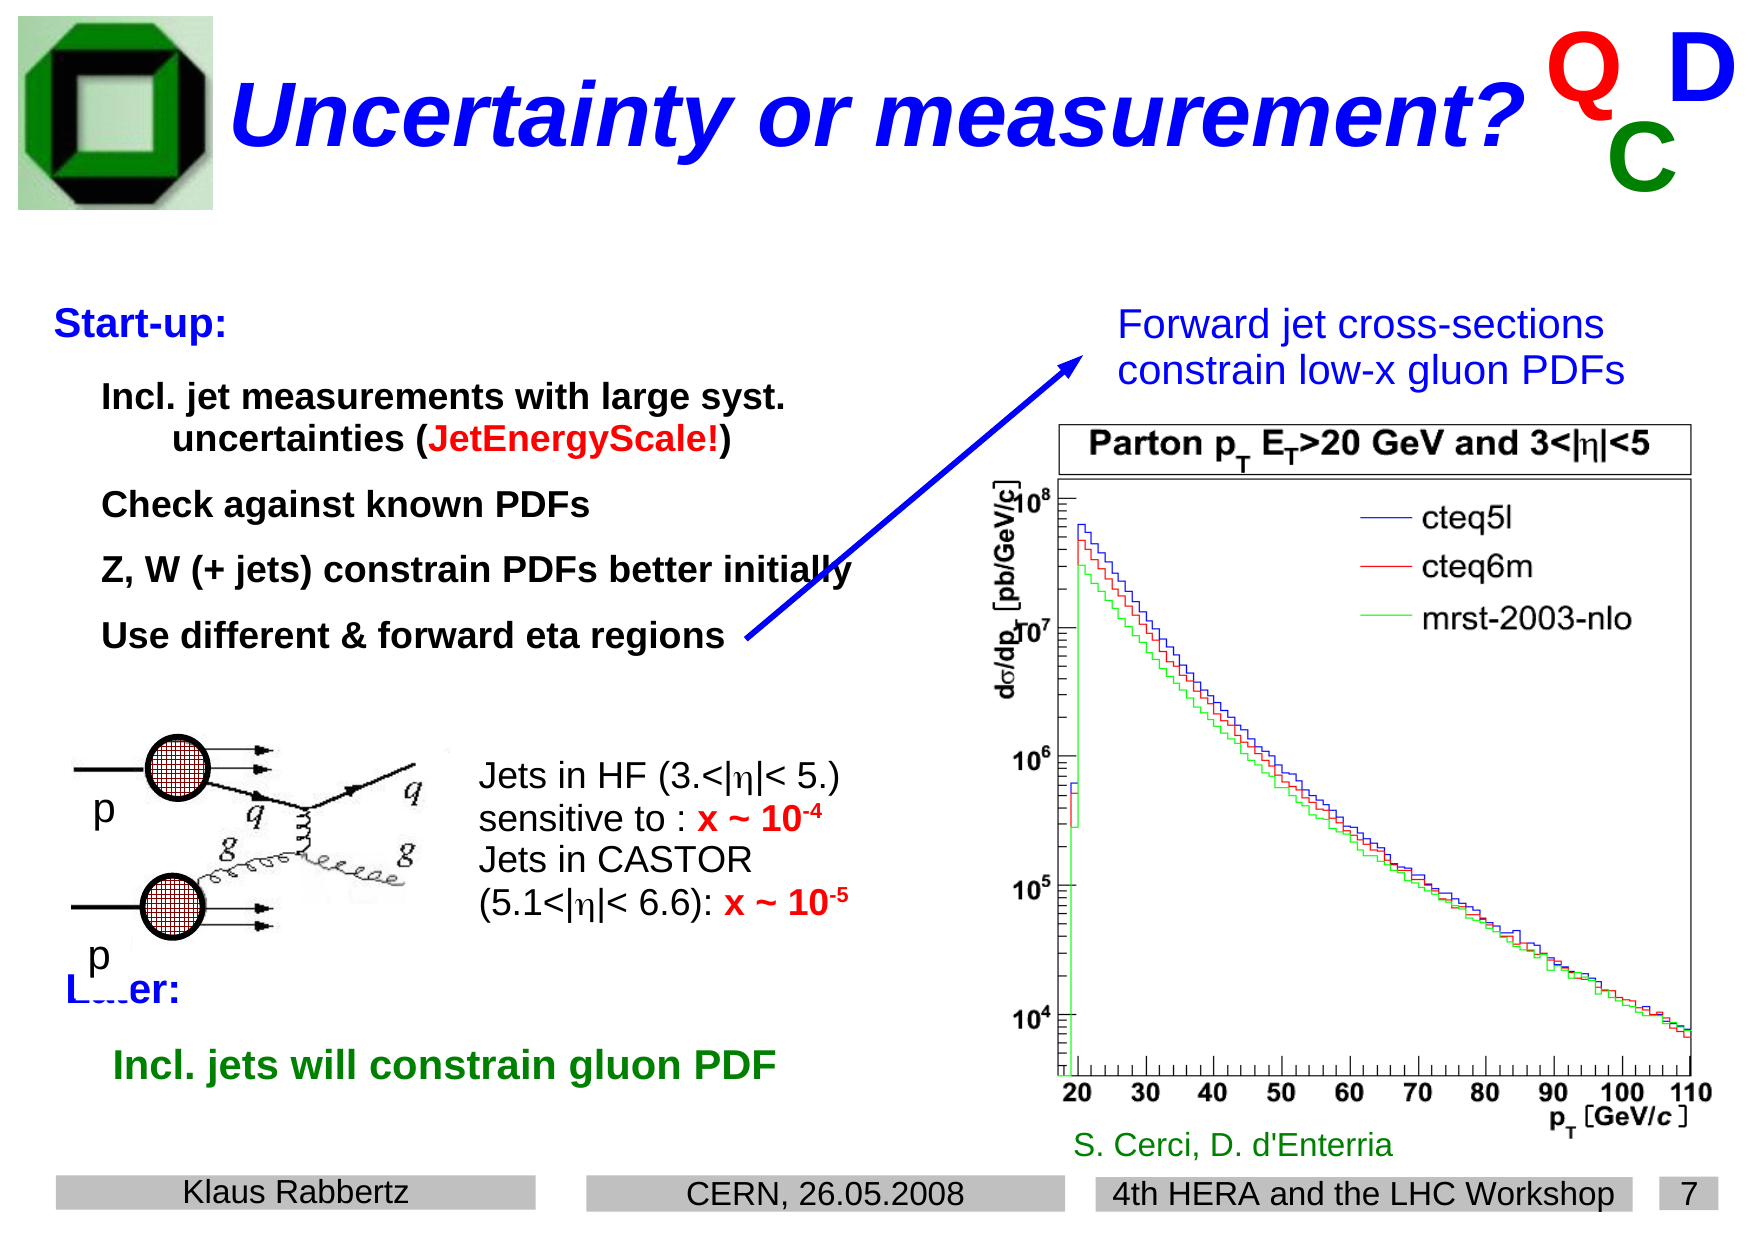

# Uncertainty or measurement?
Forward jet cross-sections
constrain low-x gluon PDFs
Start-up:
Incl. jet measurements with large syst. uncertainties (JetEnergyScale!)
Check against known PDFs
Z, W (+ jets) constrain PDFs better initially
Use different & forward eta regions
 Later:
 Incl. jets will constrain gluon PDF
p
p
Jets in HF (3.<|h|< 5.)
sensitive to : x ~ 10-4
Jets in CASTOR
(5.1<|h|< 6.6): x ~ 10-5
S. Cerci, D. d'Enterria